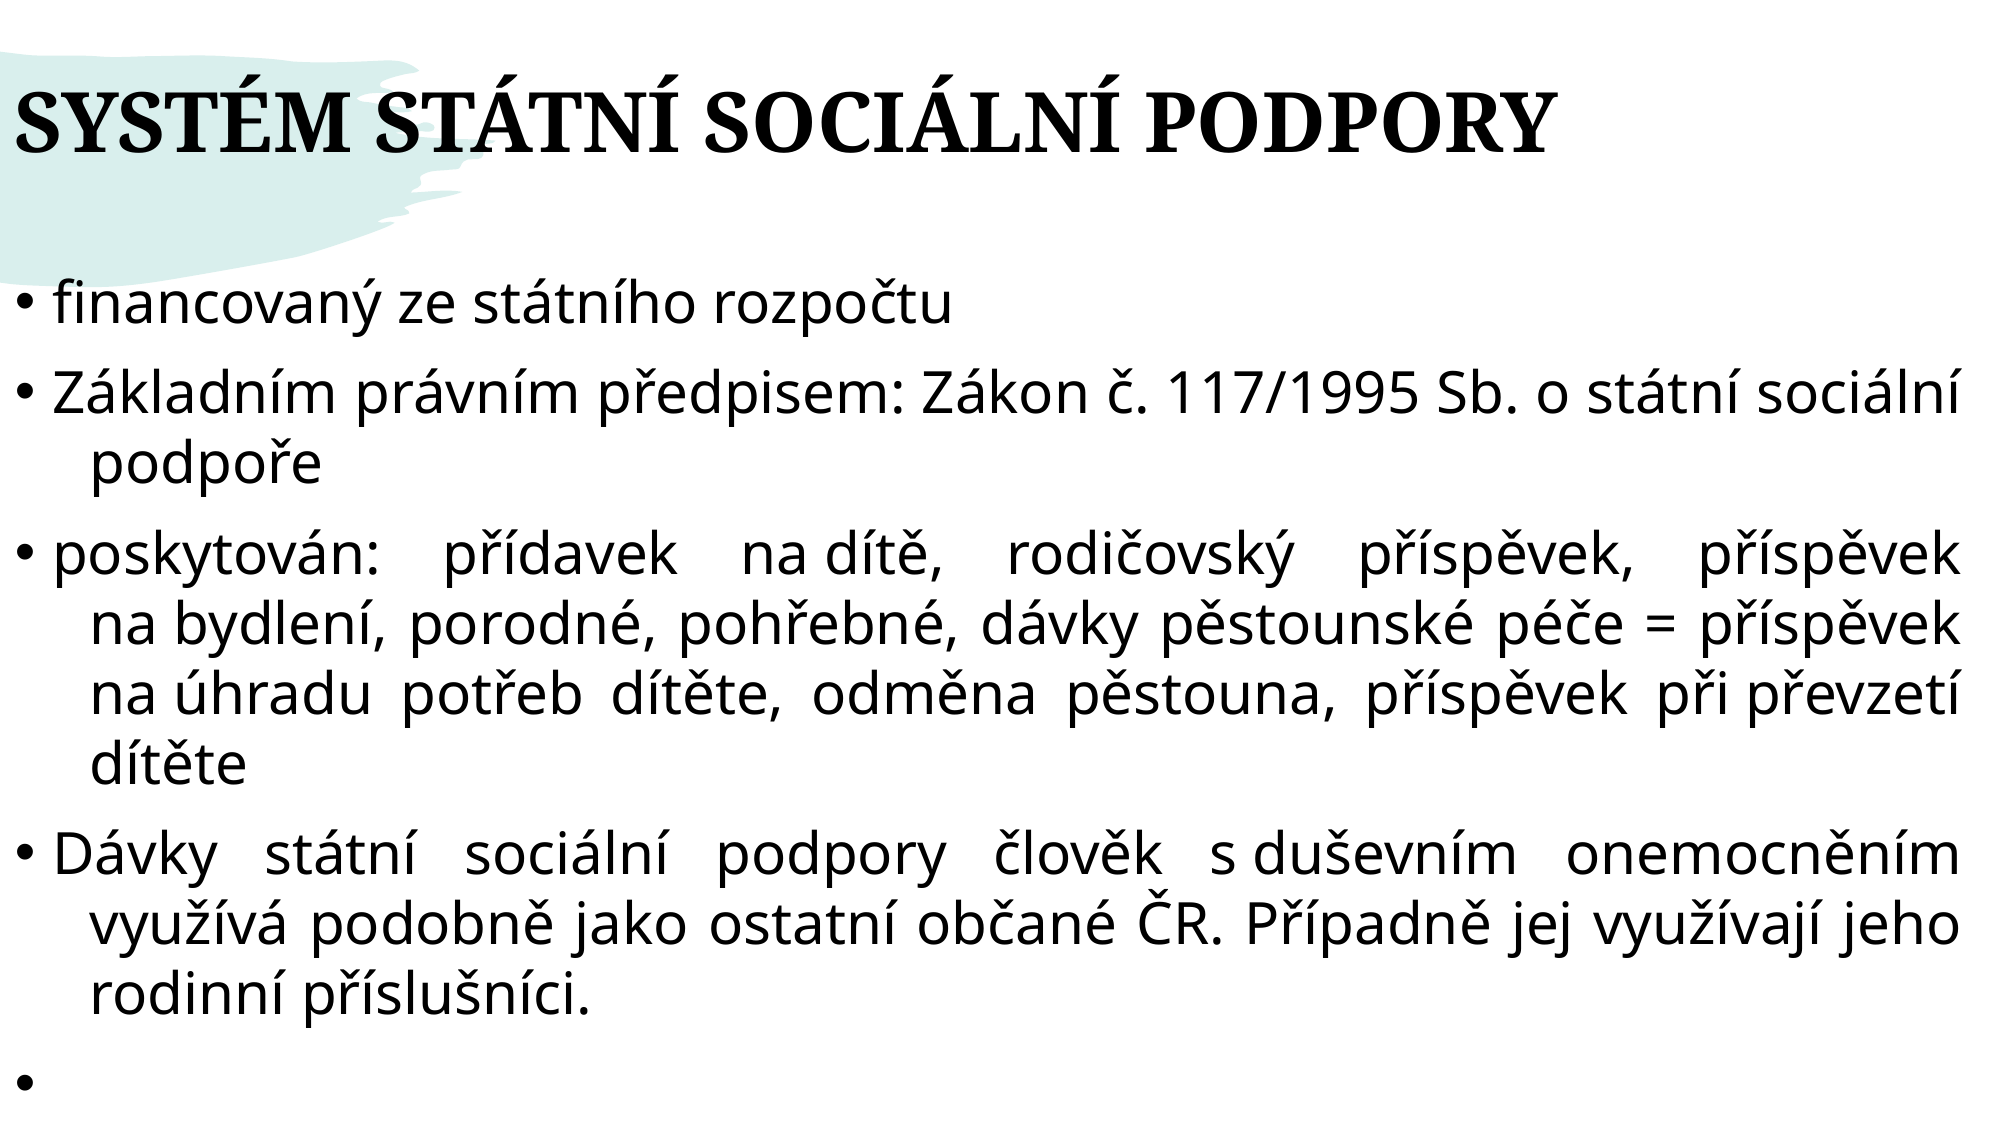

# SYSTÉM STÁTNÍ SOCIÁLNÍ PODPORY
financovaný ze státního rozpočtu
Základním právním předpisem: Zákon č. 117/1995 Sb. o státní sociální podpoře
poskytován: přídavek na dítě, rodičovský příspěvek, příspěvek na bydlení, porodné, pohřebné, dávky pěstounské péče = příspěvek na úhradu potřeb dítěte, odměna pěstouna, příspěvek při převzetí dítěte
Dávky státní sociální podpory člověk s duševním onemocněním využívá podobně jako ostatní občané ČR. Případně jej využívají jeho rodinní příslušníci.